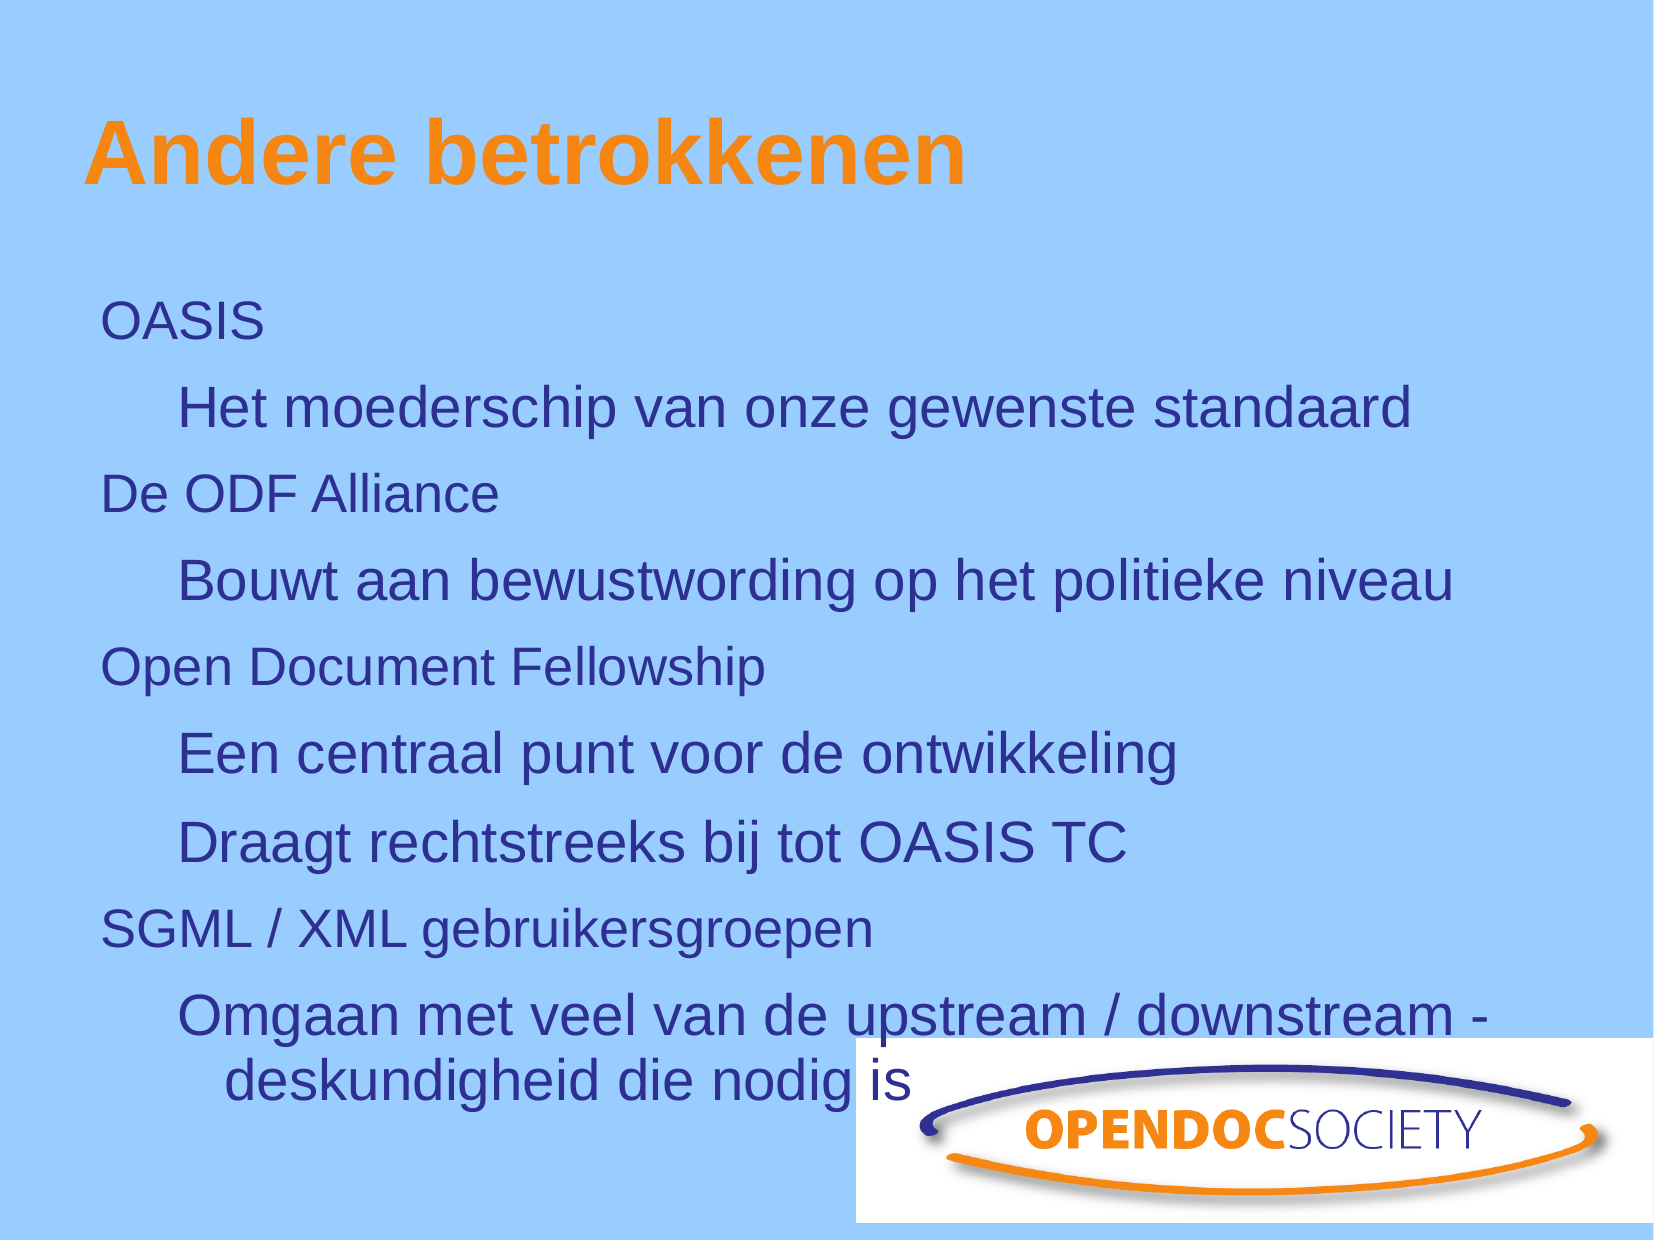

# Andere betrokkenen
OASIS
Het moederschip van onze gewenste standaard
De ODF Alliance
Bouwt aan bewustwording op het politieke niveau
Open Document Fellowship
Een centraal punt voor de ontwikkeling
Draagt rechtstreeks bij tot OASIS TC
SGML / XML gebruikersgroepen
Omgaan met veel van de upstream / downstream - deskundigheid die nodig is